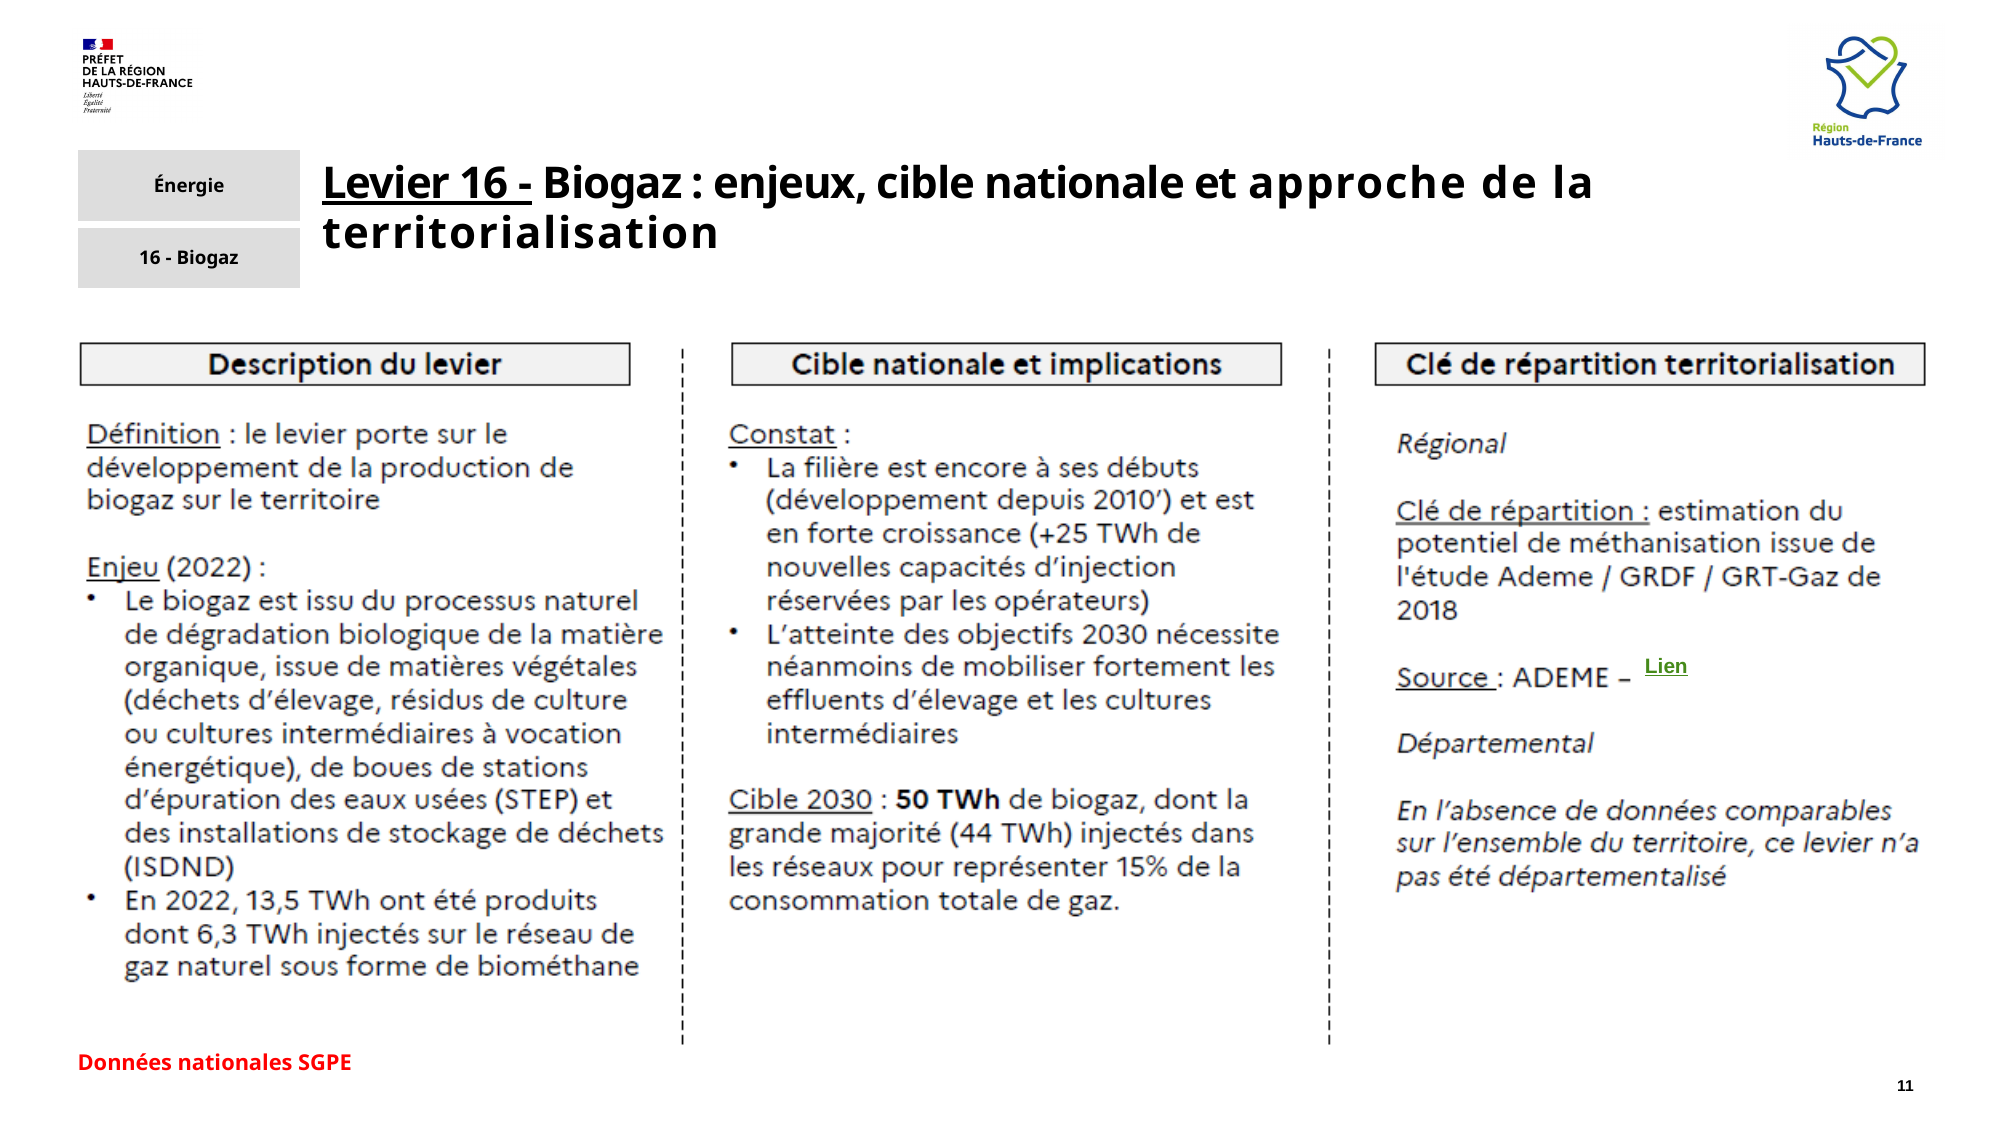

Énergie
# Levier 16 - Biogaz : enjeux, cible nationale et approche de la territorialisation
16 - Biogaz
Lien
Données nationales SGPE
11